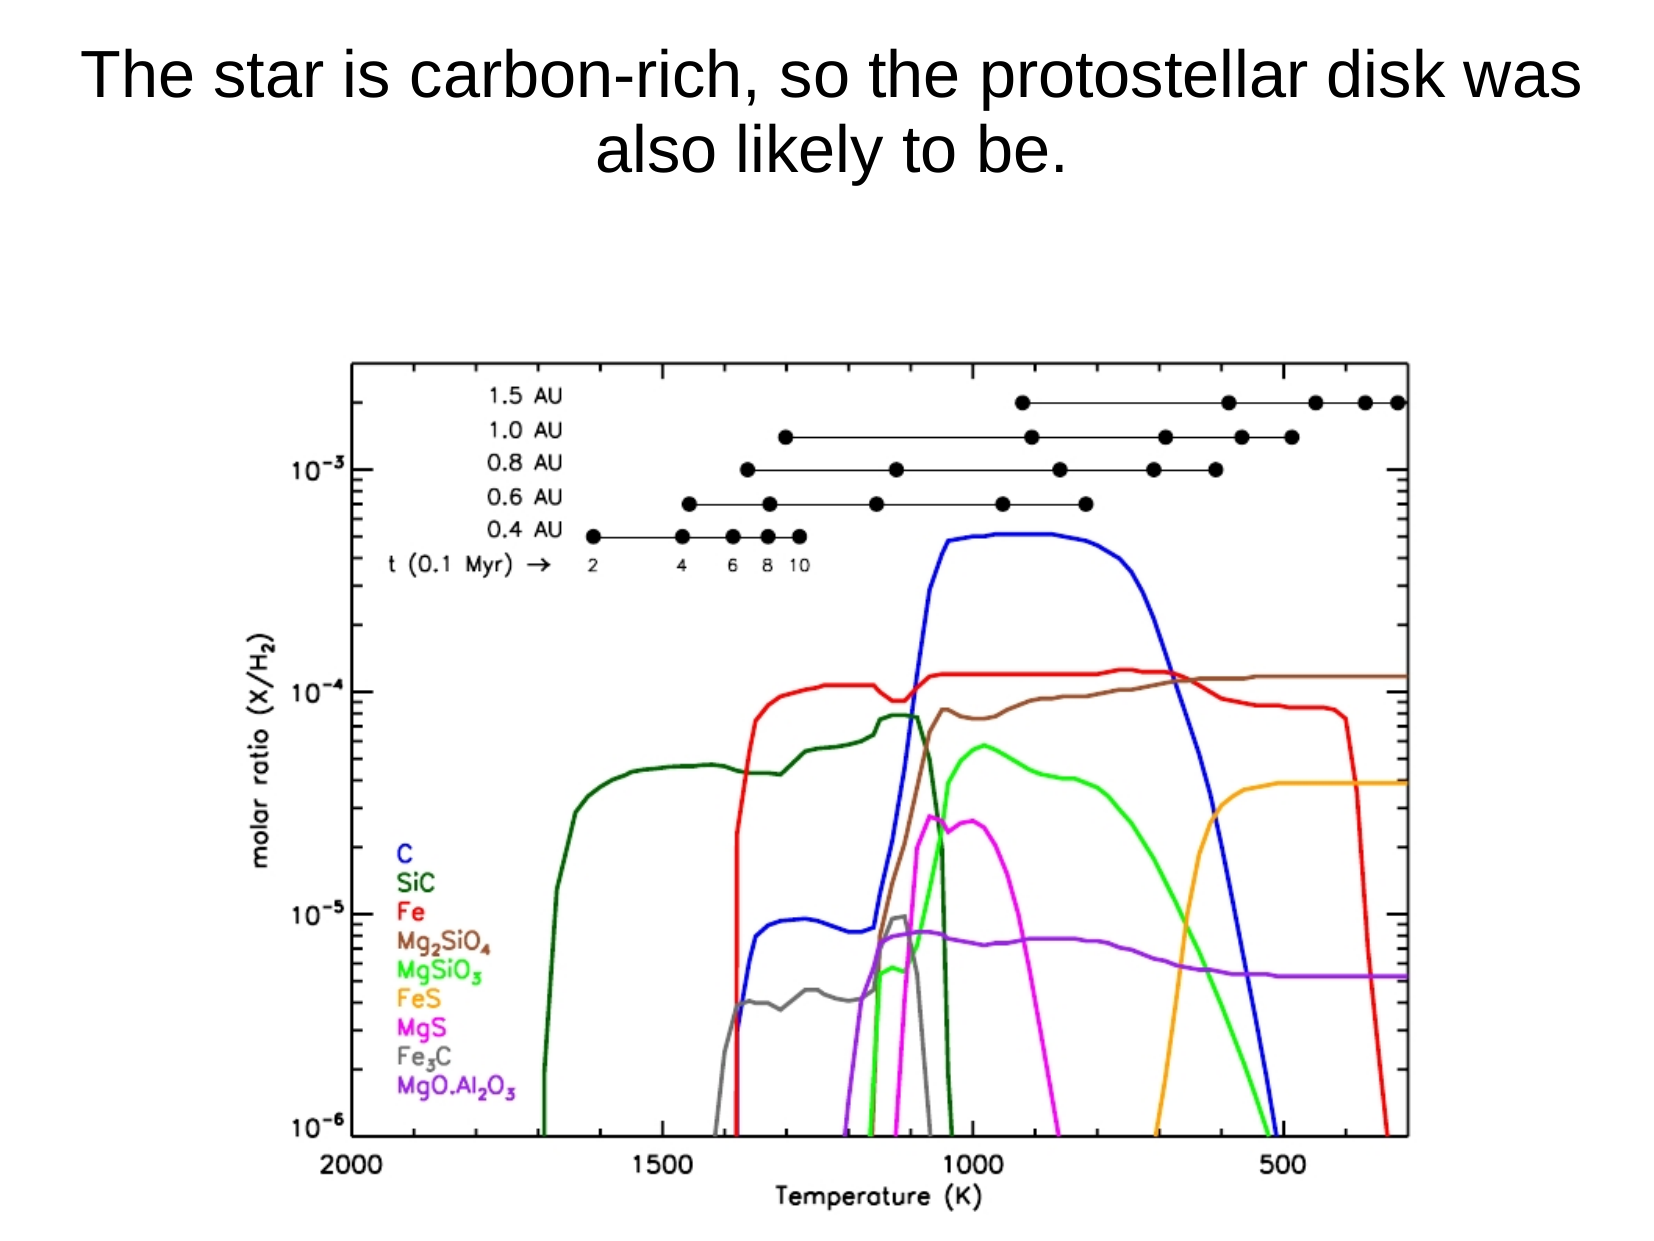

The star is carbon-rich, so the protostellar disk was also likely to be.